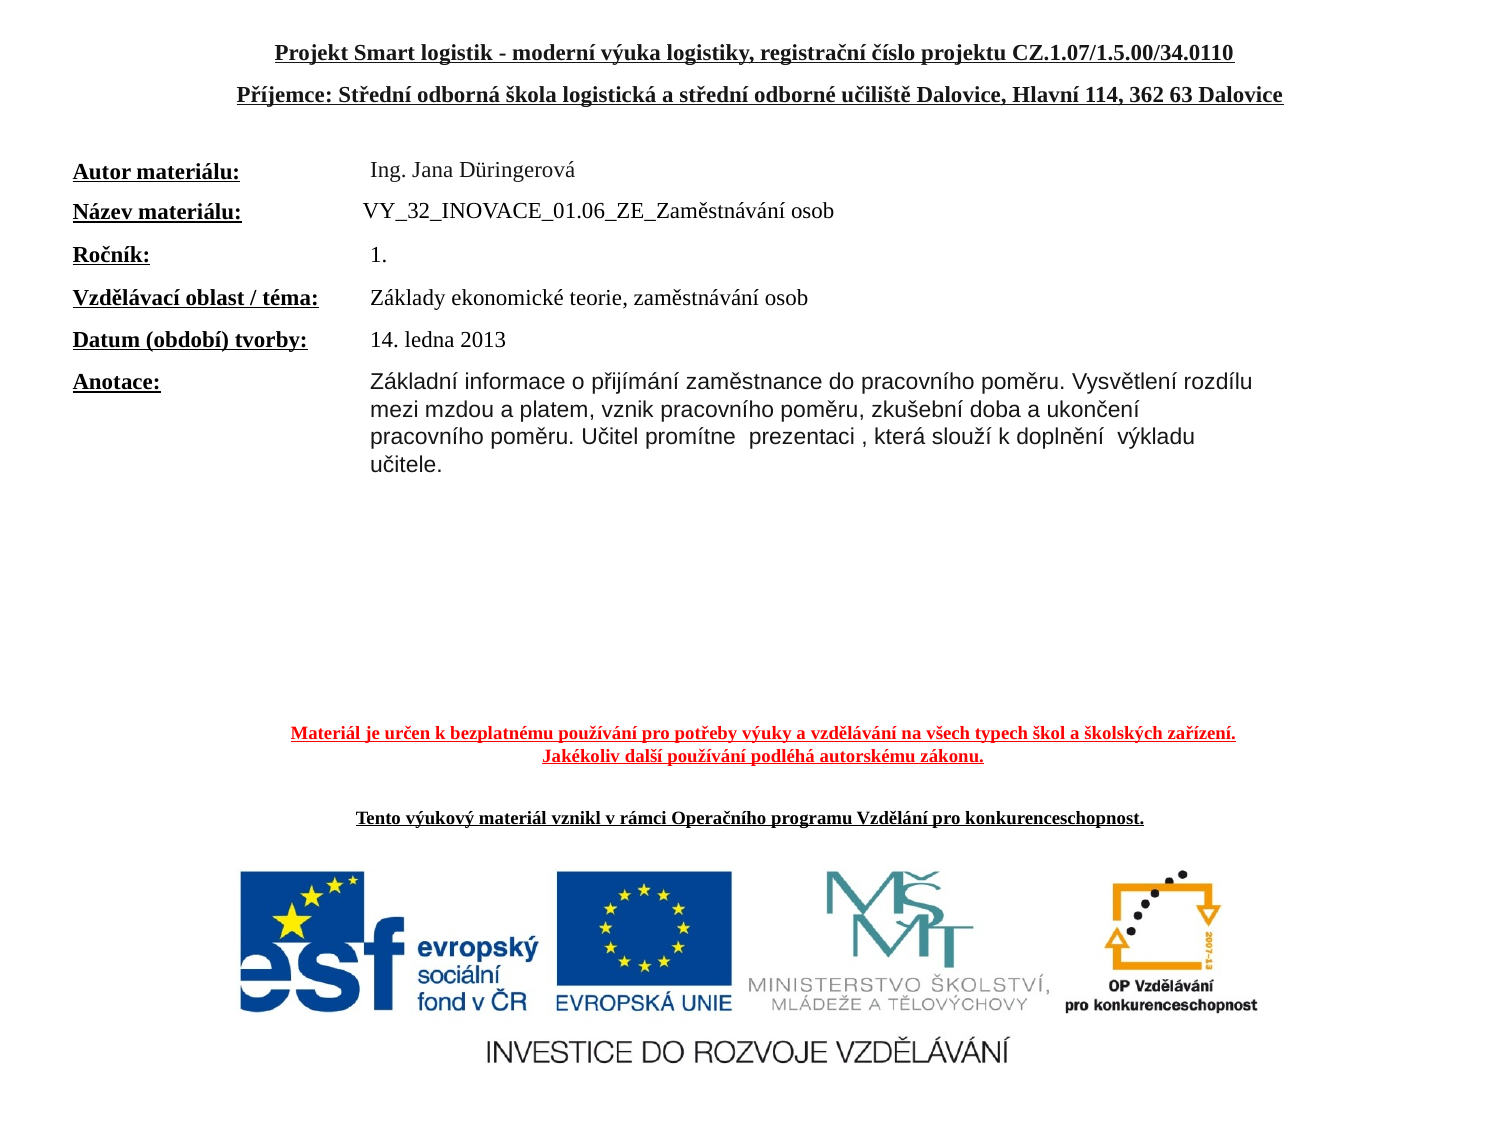

Projekt Smart logistik - moderní výuka logistiky, registrační číslo projektu CZ.1.07/1.5.00/34.0110
Příjemce: Střední odborná škola logistická a střední odborné učiliště Dalovice, Hlavní 114, 362 63 Dalovice
Ing. Jana Düringerová
Autor materiálu:
VY_32_INOVACE_01.06_ZE_Zaměstnávání osob
Název materiálu:
Ročník:
1.
Vzdělávací oblast / téma:
Základy ekonomické teorie, zaměstnávání osob
Datum (období) tvorby:
14. ledna 2013
Anotace:
Základní informace o přijímání zaměstnance do pracovního poměru. Vysvětlení rozdílu mezi mzdou a platem, vznik pracovního poměru, zkušební doba a ukončení pracovního poměru. Učitel promítne prezentaci , která slouží k doplnění výkladu učitele.
Materiál je určen k bezplatnému používání pro potřeby výuky a vzdělávání na všech typech škol a školských zařízení.
Jakékoliv další používání podléhá autorskému zákonu.
Tento výukový materiál vznikl v rámci Operačního programu Vzdělání pro konkurenceschopnost.